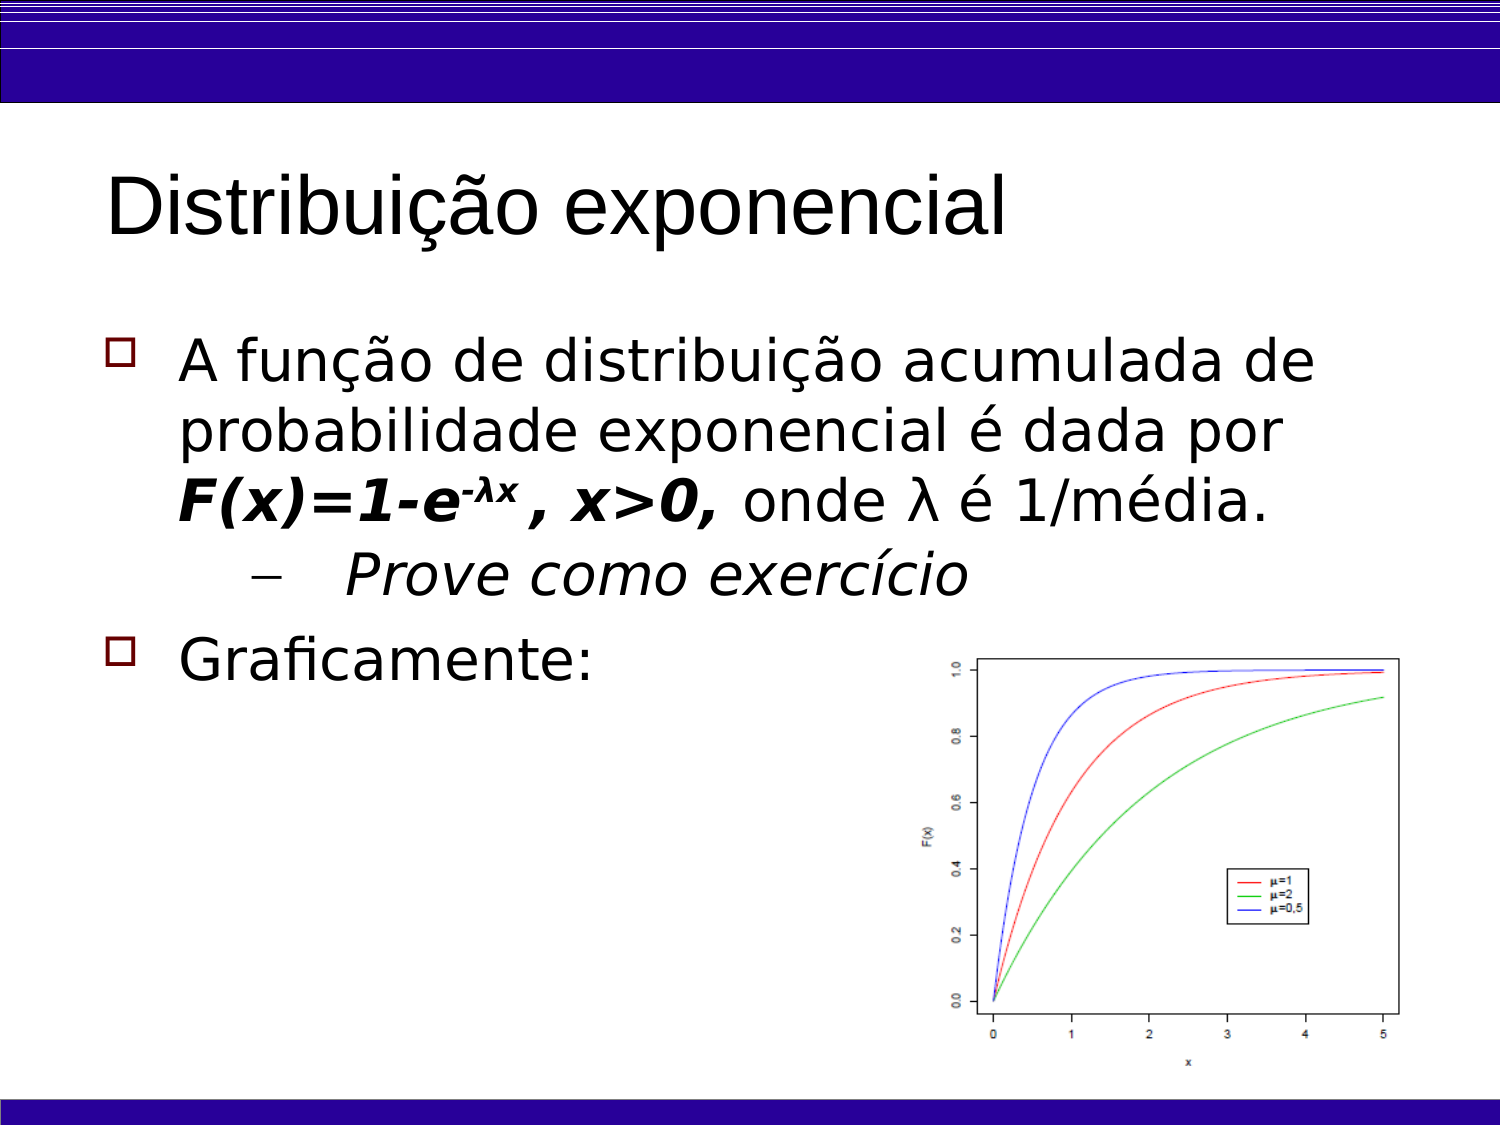

# Distribuição exponencial
A função de distribuição acumulada de probabilidade exponencial é dada por F(x)=1-e-λx , x>0, onde λ é 1/média.
Prove como exercício
Graficamente: